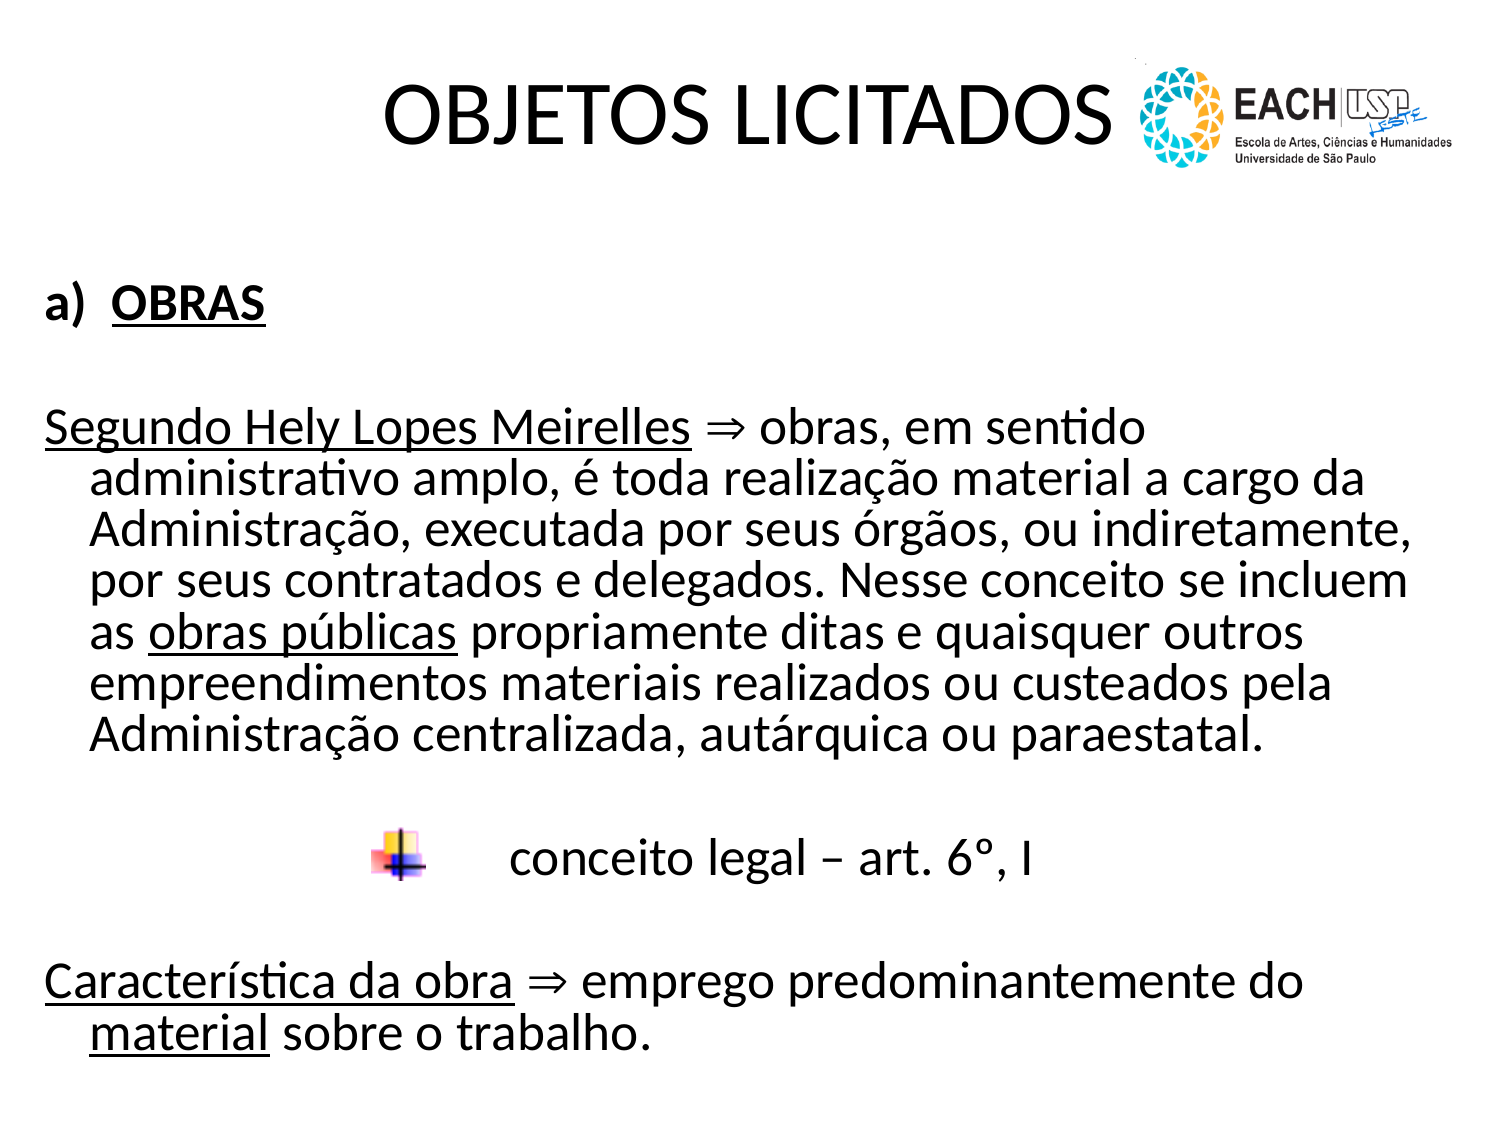

OBJETOS LICITADOS
# OBRAS
Segundo Hely Lopes Meirelles  obras, em sentido administrativo amplo, é toda realização material a cargo da Administração, executada por seus órgãos, ou indiretamente, por seus contratados e delegados. Nesse conceito se incluem as obras públicas propriamente ditas e quaisquer outros empreendimentos materiais realizados ou custeados pela Administração centralizada, autárquica ou paraestatal.
conceito legal – art. 6º, I
Característica da obra  emprego predominantemente do material sobre o trabalho.